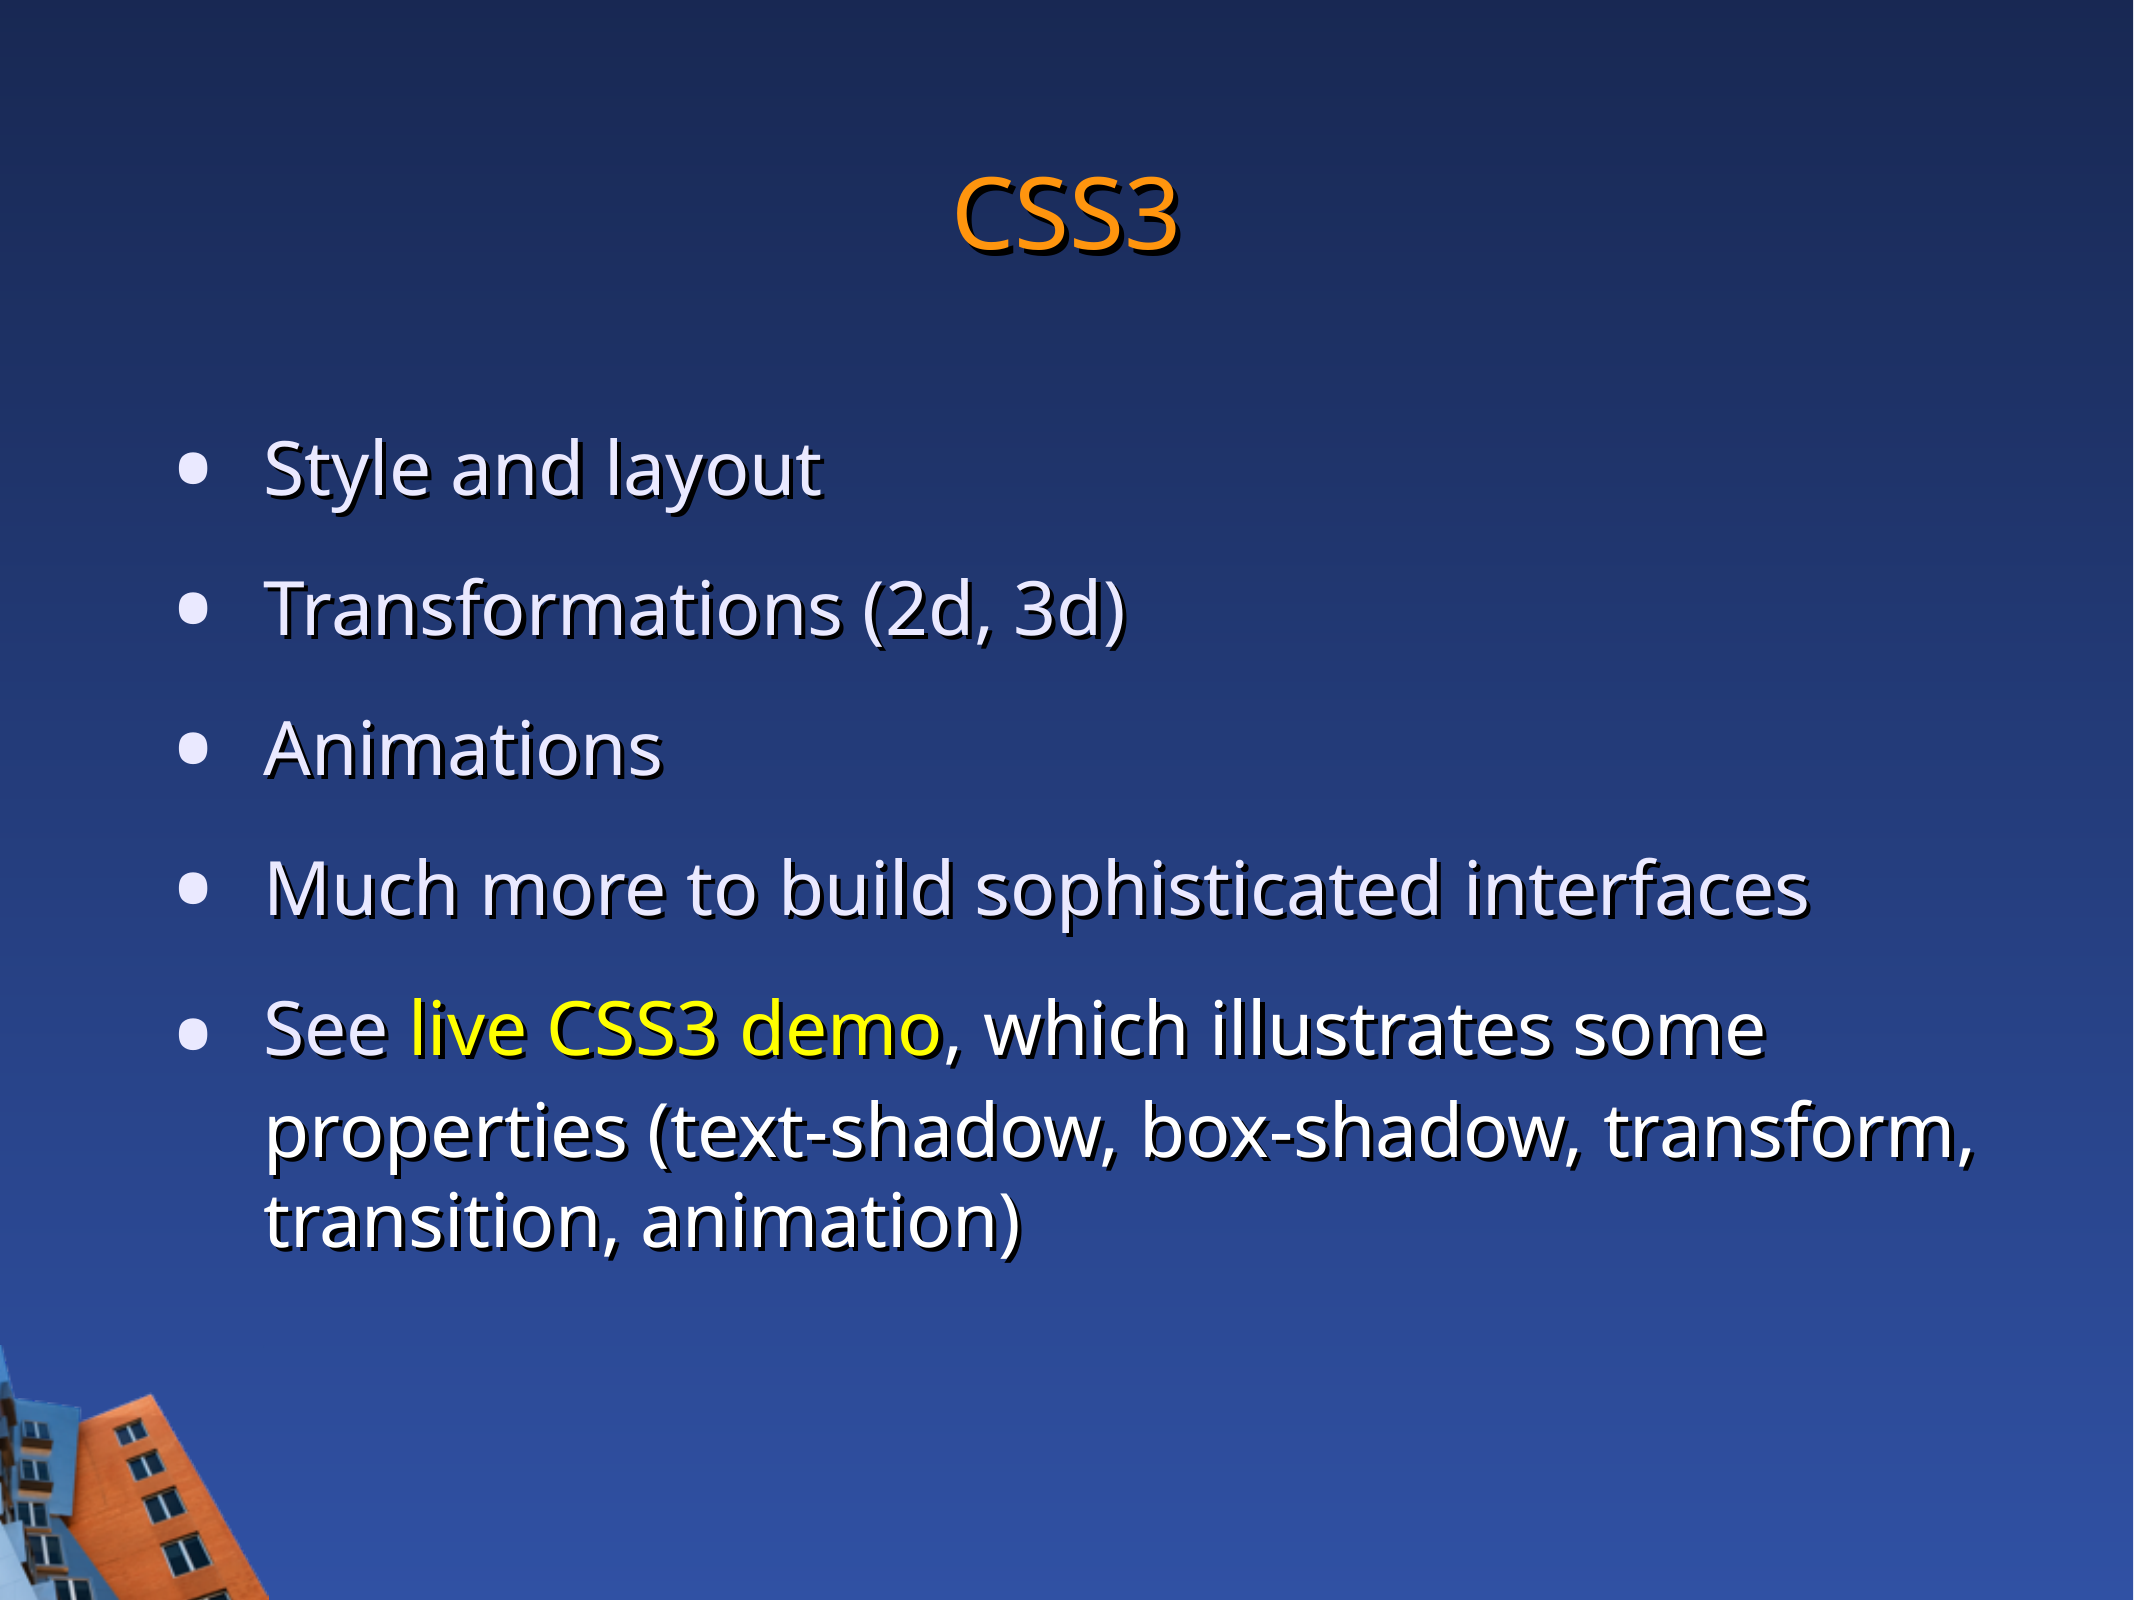

# CSS3
Style and layout
Transformations (2d, 3d)
Animations
Much more to build sophisticated interfaces
See live CSS3 demo, which illustrates some properties (text-shadow, box-shadow, transform, transition, animation)